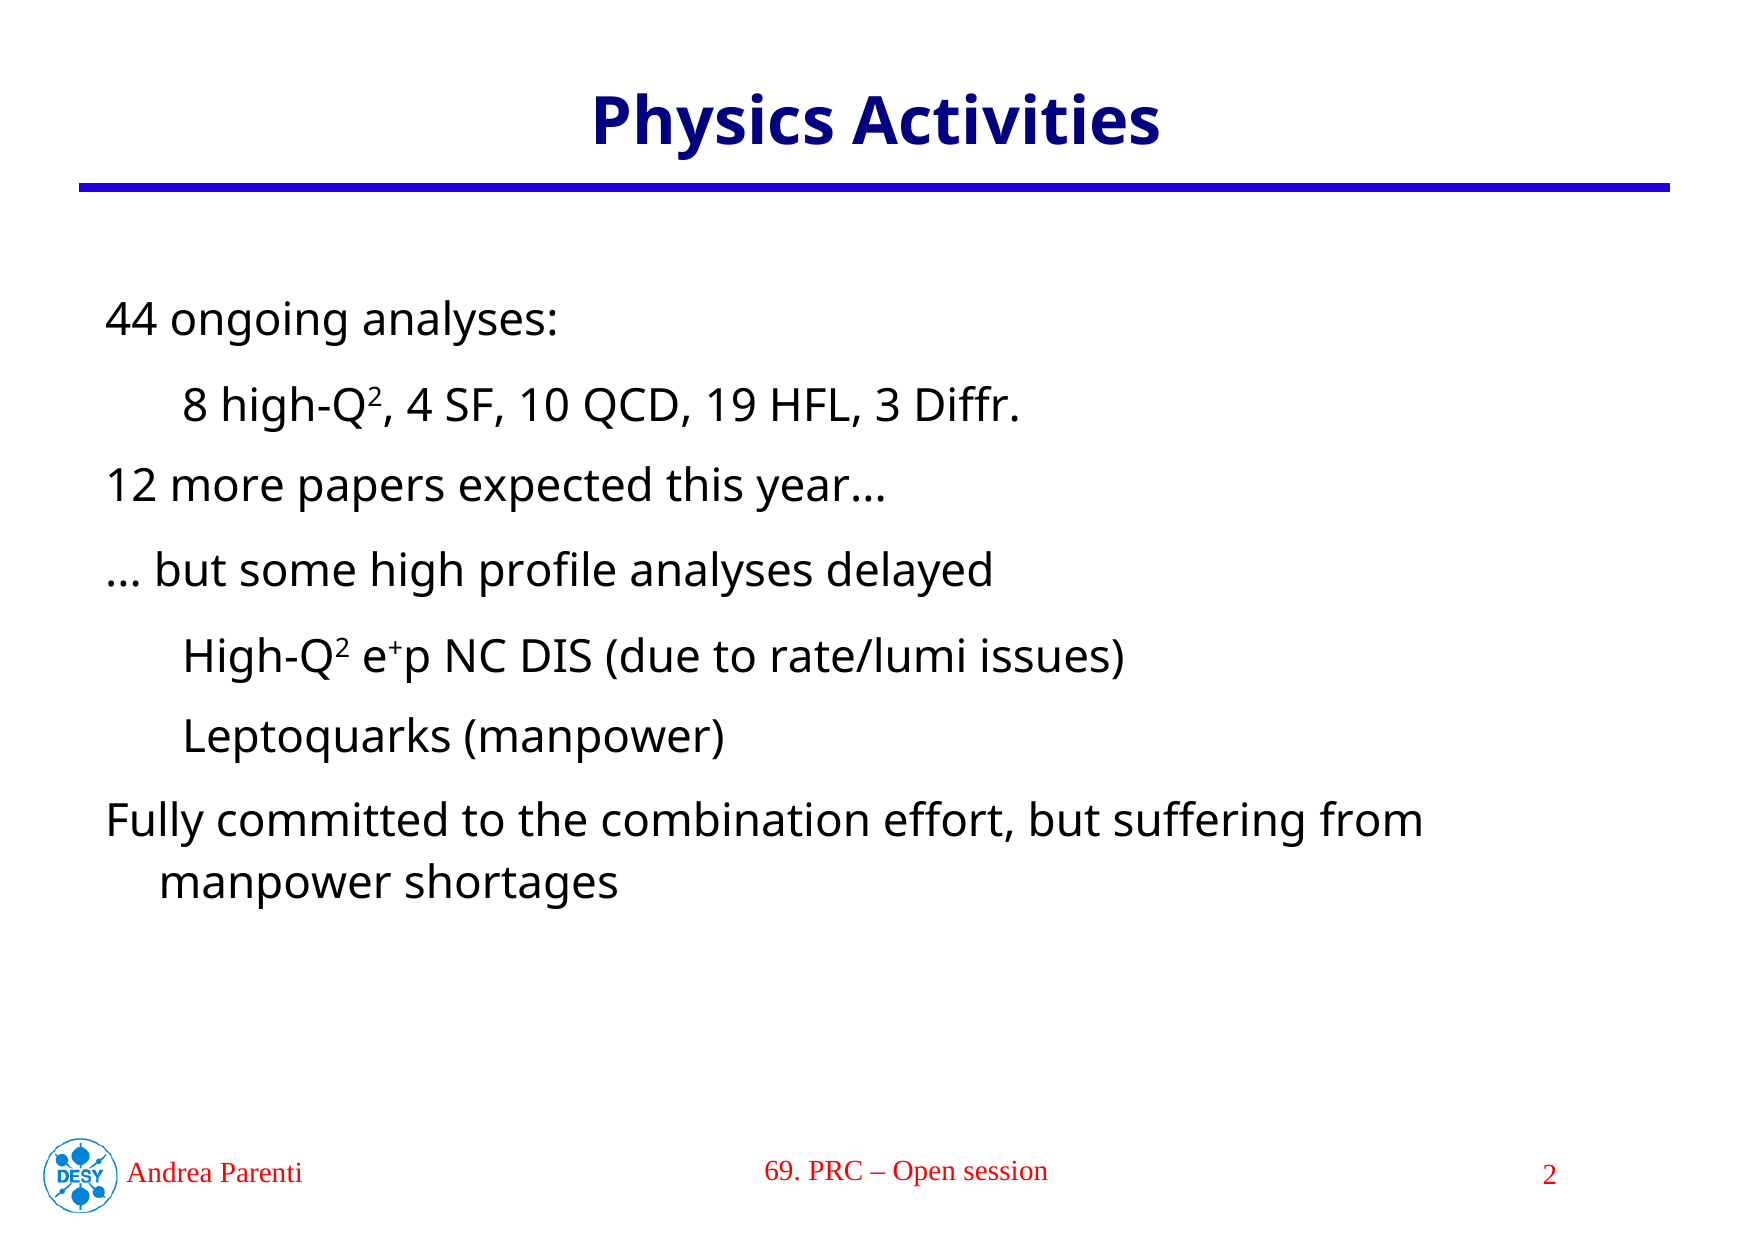

# Physics Activities
44 ongoing analyses:
8 high-Q2, 4 SF, 10 QCD, 19 HFL, 3 Diffr.
12 more papers expected this year...
... but some high profile analyses delayed
High-Q2 e+p NC DIS (due to rate/lumi issues)
Leptoquarks (manpower)
Fully committed to the combination effort, but suffering from manpower shortages